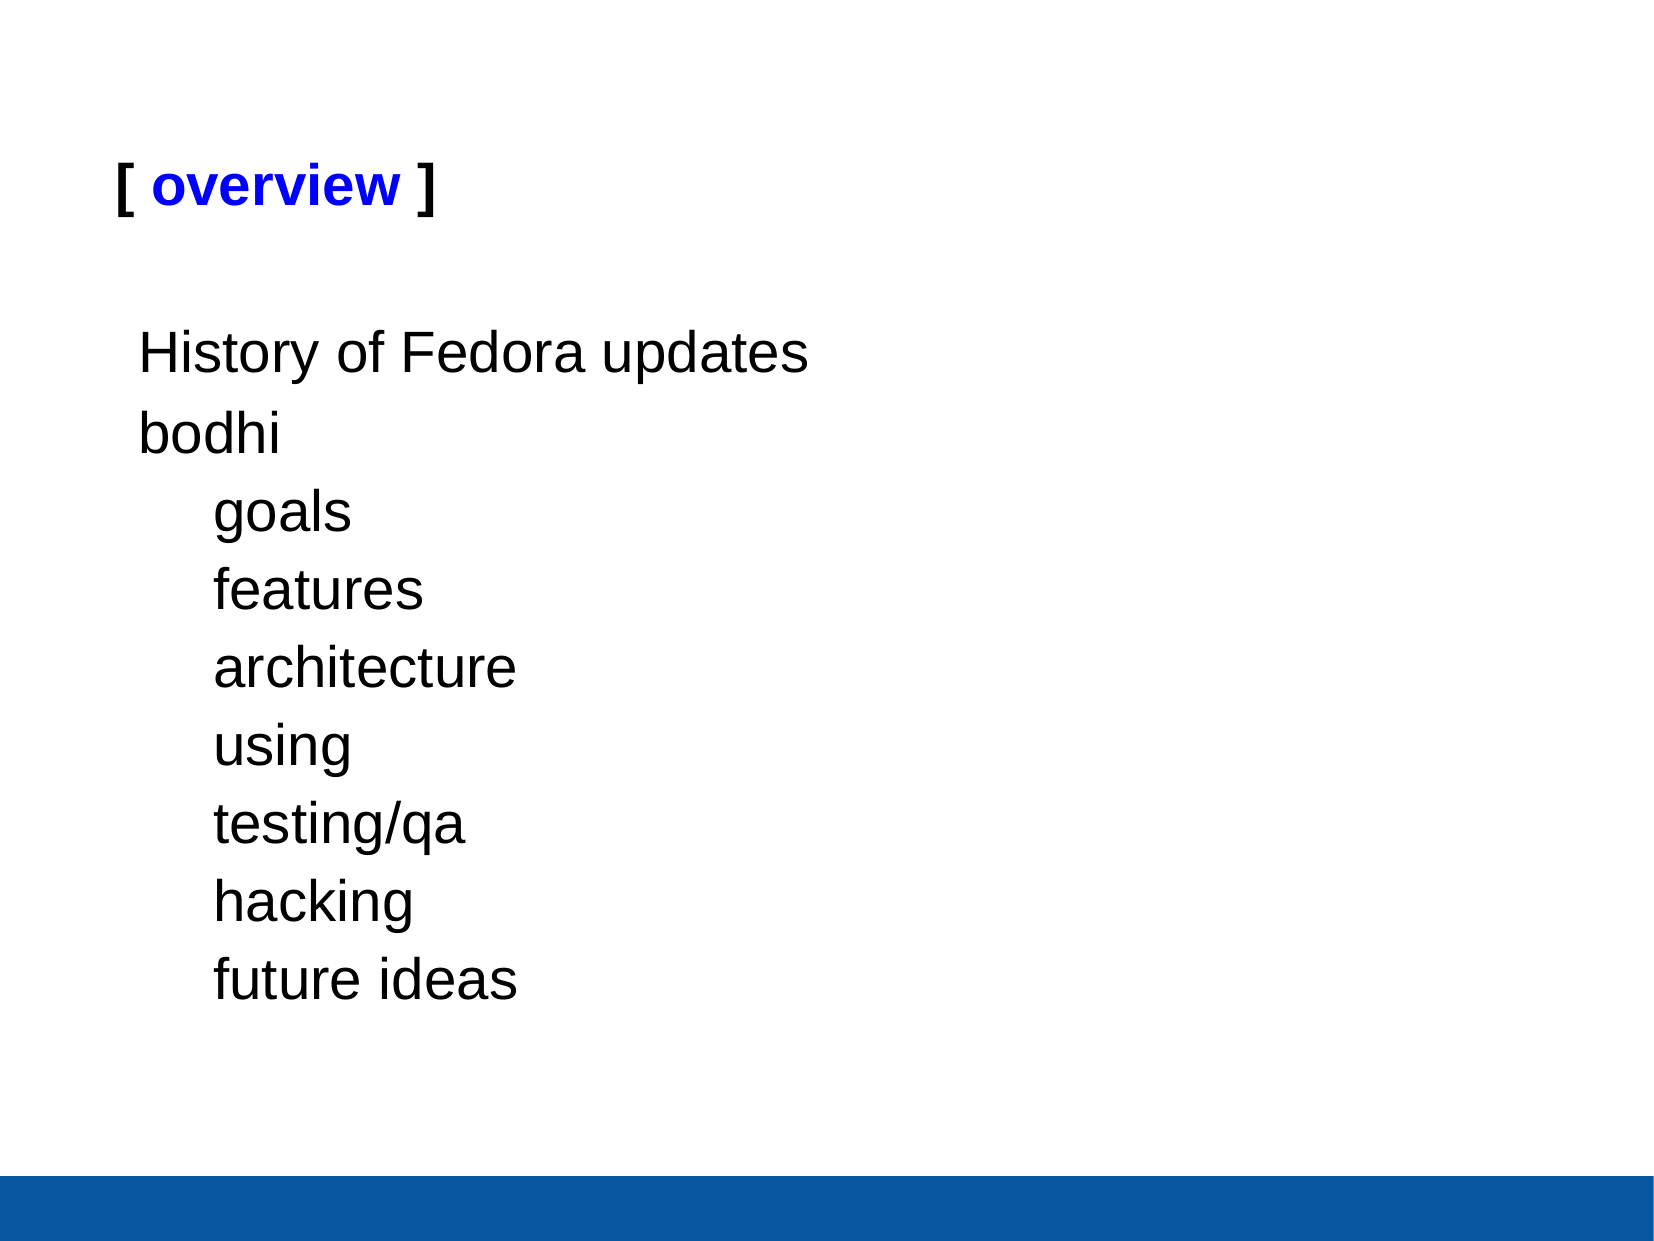

[ overview ]
# History of Fedora updates
bodhi
goals
features
architecture
using
testing/qa
hacking
future ideas